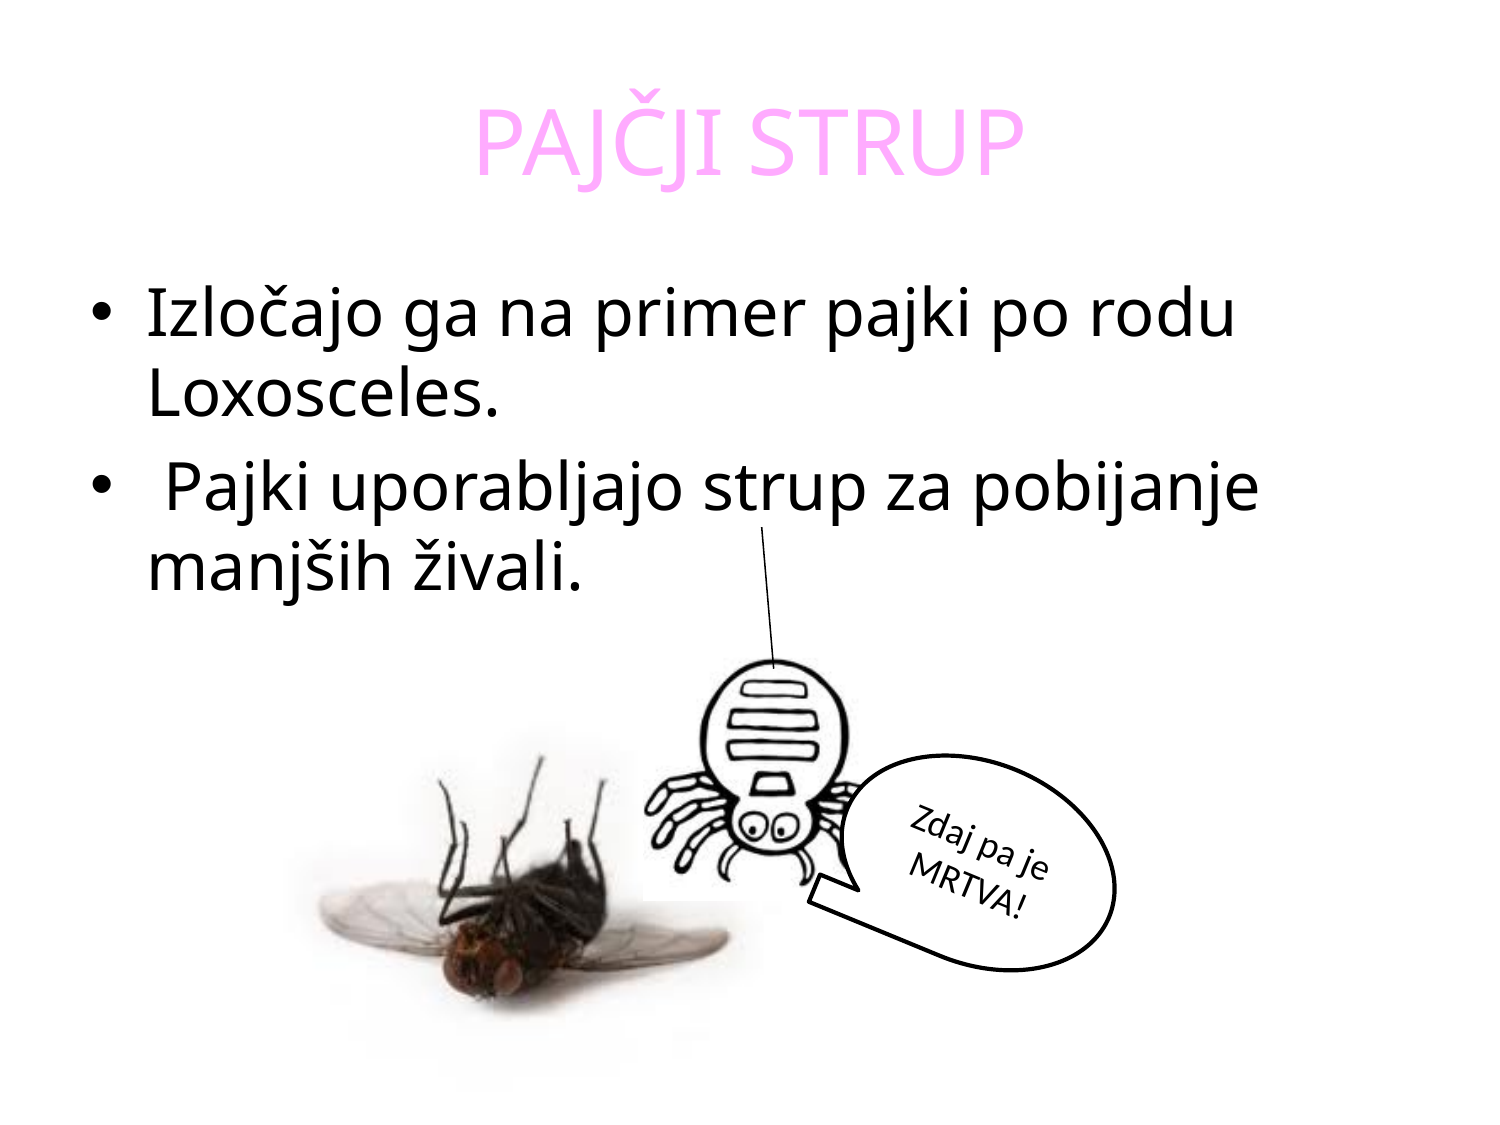

# PAJČJI STRUP
Izločajo ga na primer pajki po rodu Loxosceles.
 Pajki uporabljajo strup za pobijanje manjših živali.
Zdaj pa je
MRTVA!